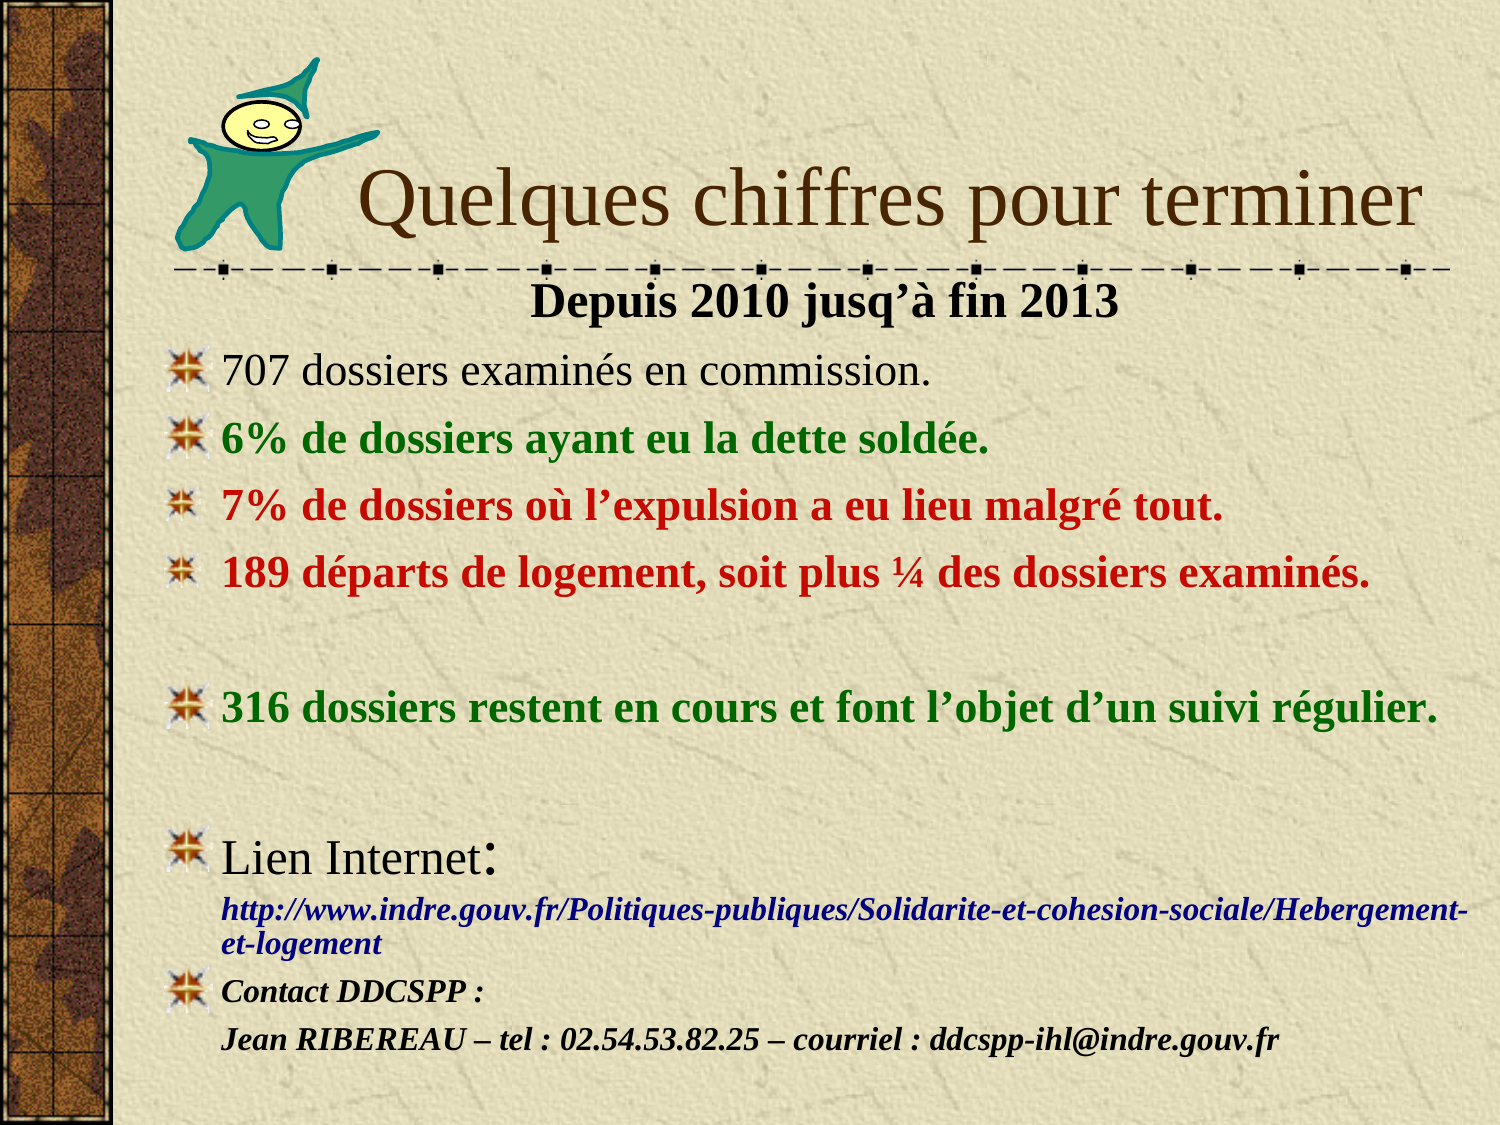

# Quelques chiffres pour terminer
Depuis 2010 jusq’à fin 2013
707 dossiers examinés en commission.
6% de dossiers ayant eu la dette soldée.
7% de dossiers où l’expulsion a eu lieu malgré tout.
189 départs de logement, soit plus ¼ des dossiers examinés.
316 dossiers restent en cours et font l’objet d’un suivi régulier.
Lien Internet:http://www.indre.gouv.fr/Politiques-publiques/Solidarite-et-cohesion-sociale/Hebergement-et-logement
Contact DDCSPP :
Jean RIBEREAU – tel : 02.54.53.82.25 – courriel : ddcspp-ihl@indre.gouv.fr